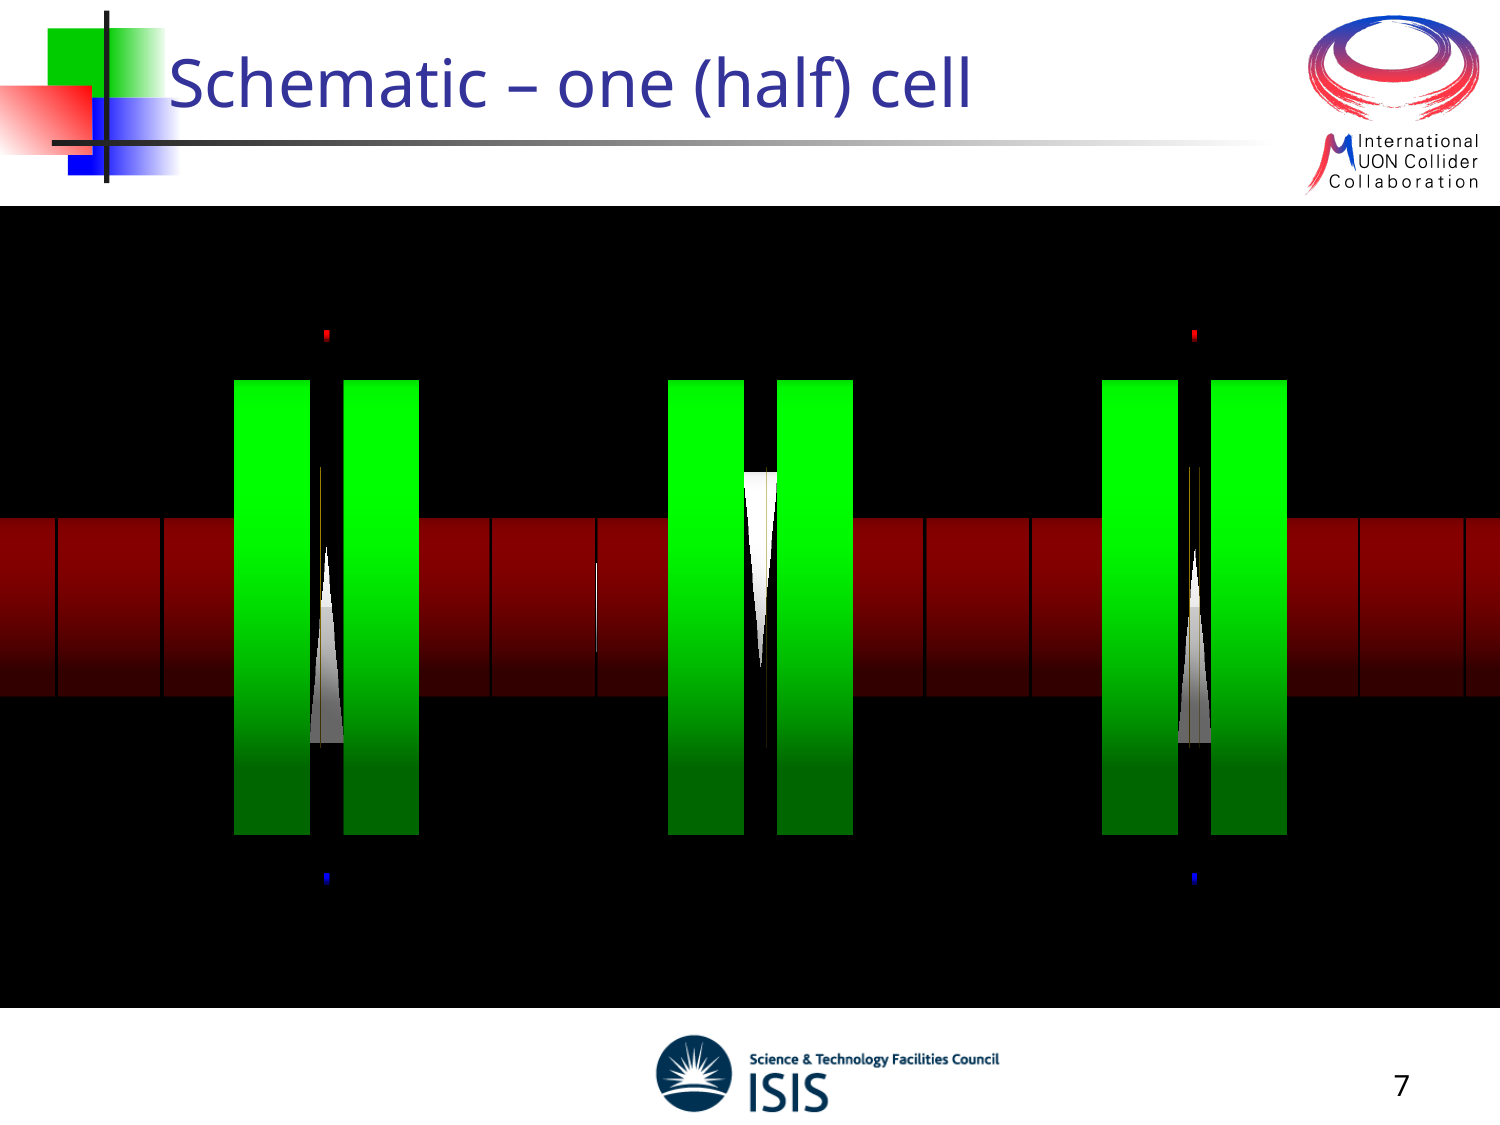

# Schematic – one (half) cell
7